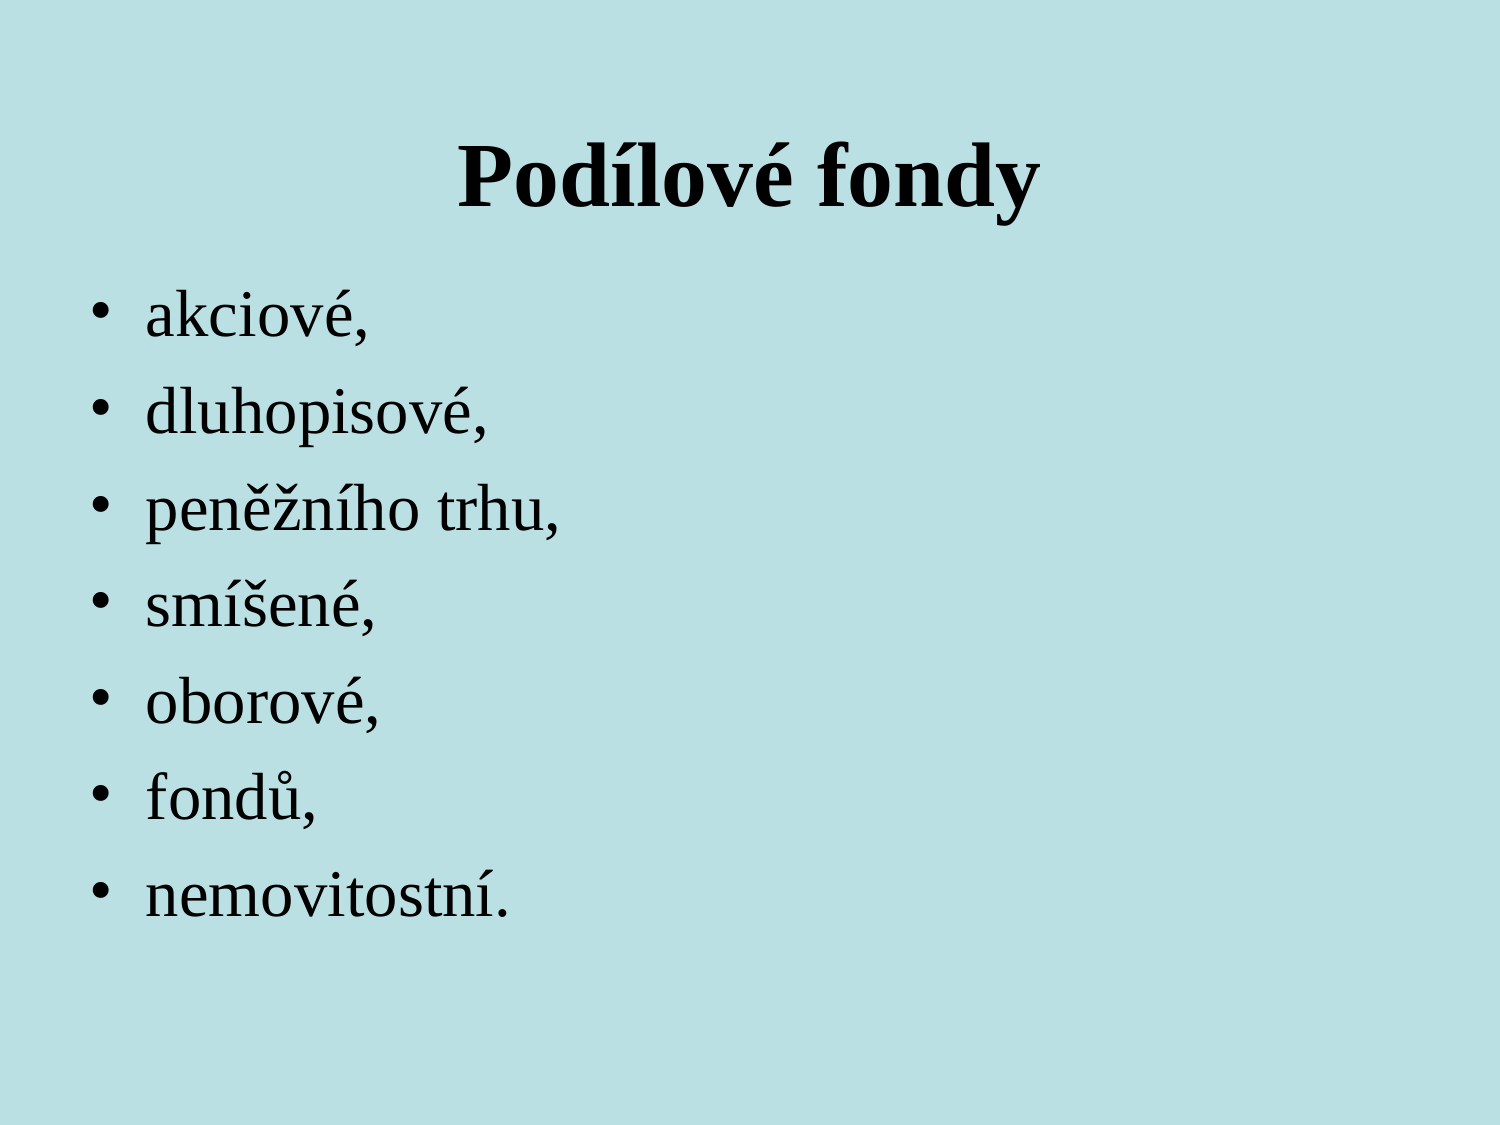

# Podílové fondy
akciové,
dluhopisové,
peněžního trhu,
smíšené,
oborové,
fondů,
nemovitostní.